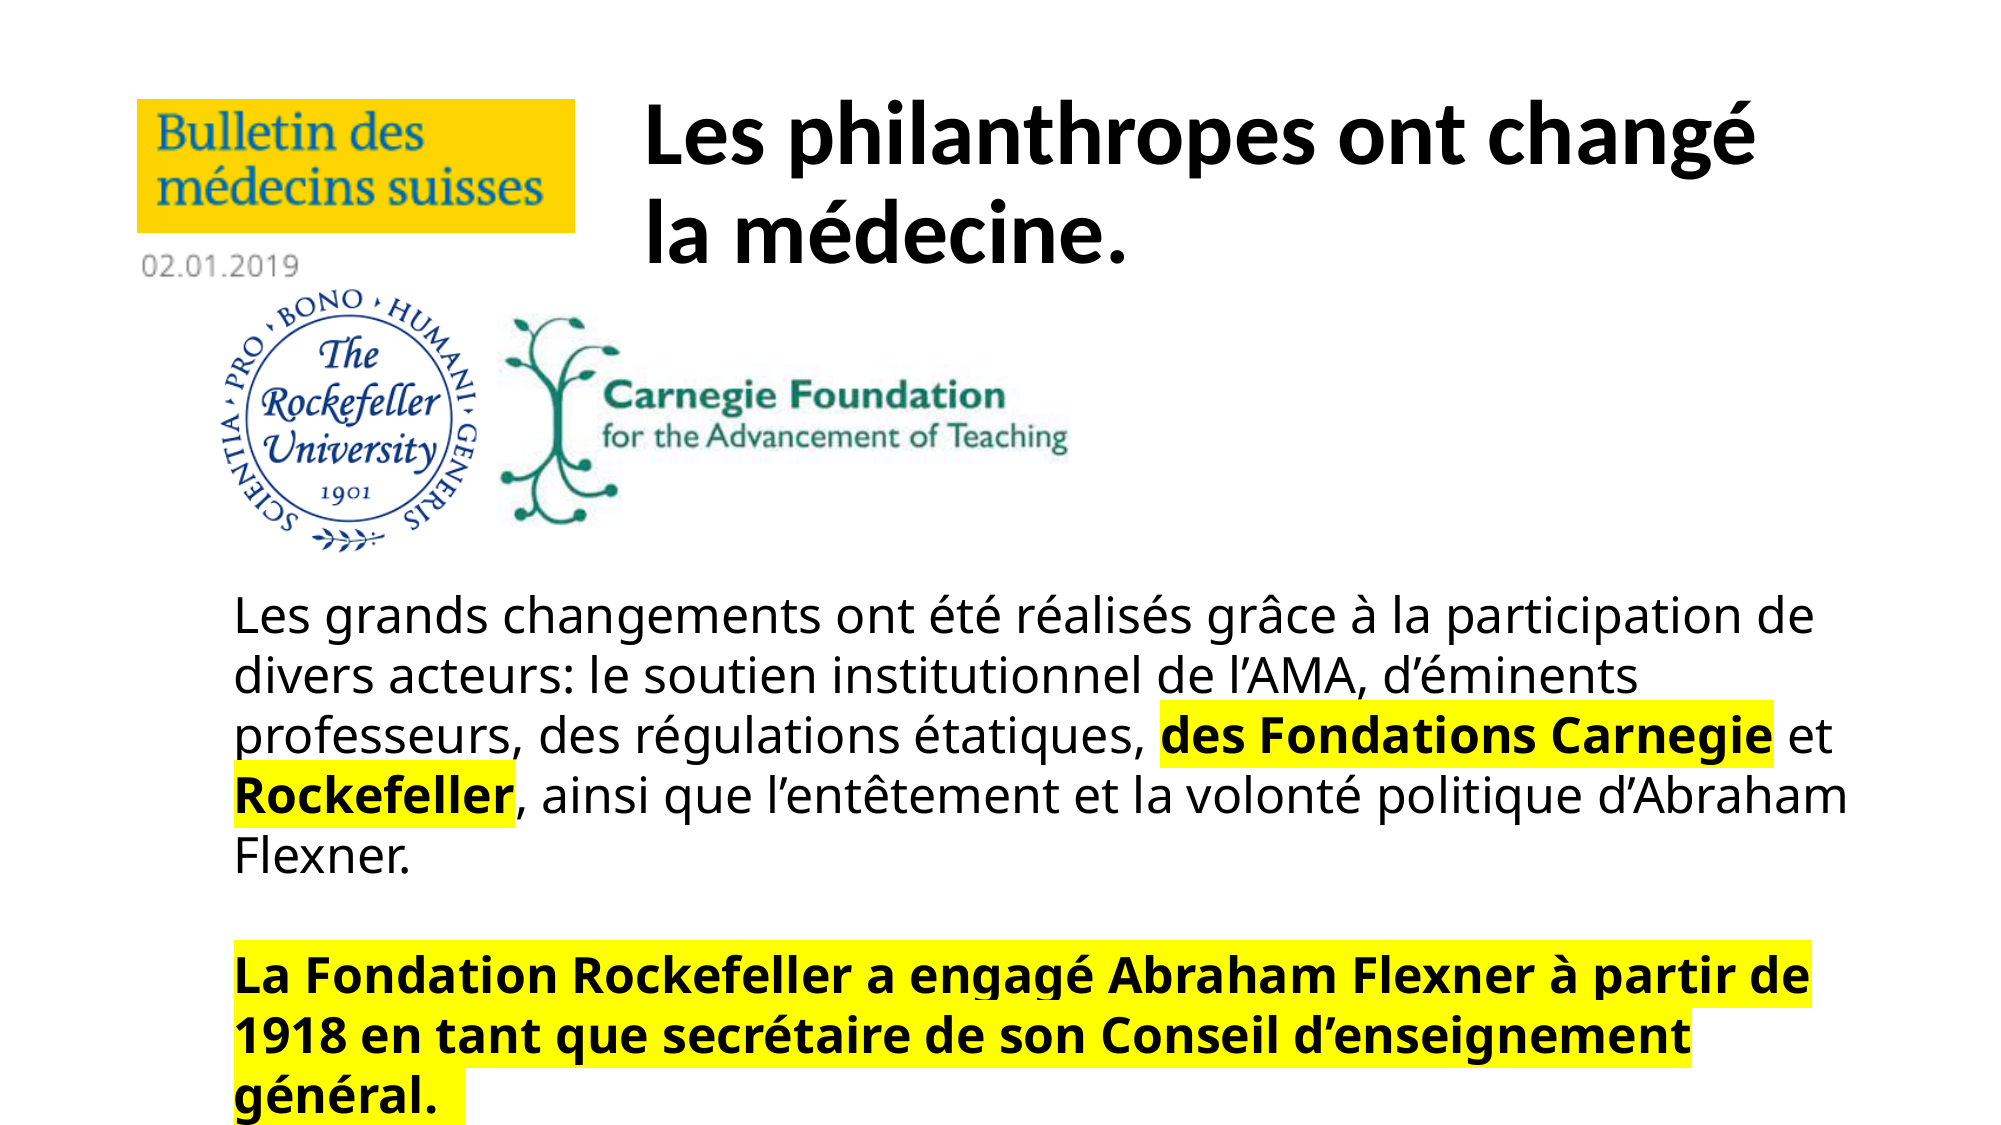

# Les philanthropes ont changé la médecine.
Les grands changements ont été réalisés grâce à la participation de divers acteurs: le soutien institutionnel de l’AMA, d’éminents professeurs, des régulations étatiques, des Fondations Carnegie et Rockefeller, ainsi que l’entêtement et la volonté politique d’Abraham Flexner.
La Fondation Rockefeller a engagé Abraham Flexner à partir de 1918 en tant que secrétaire de son Conseil d’enseignement général.